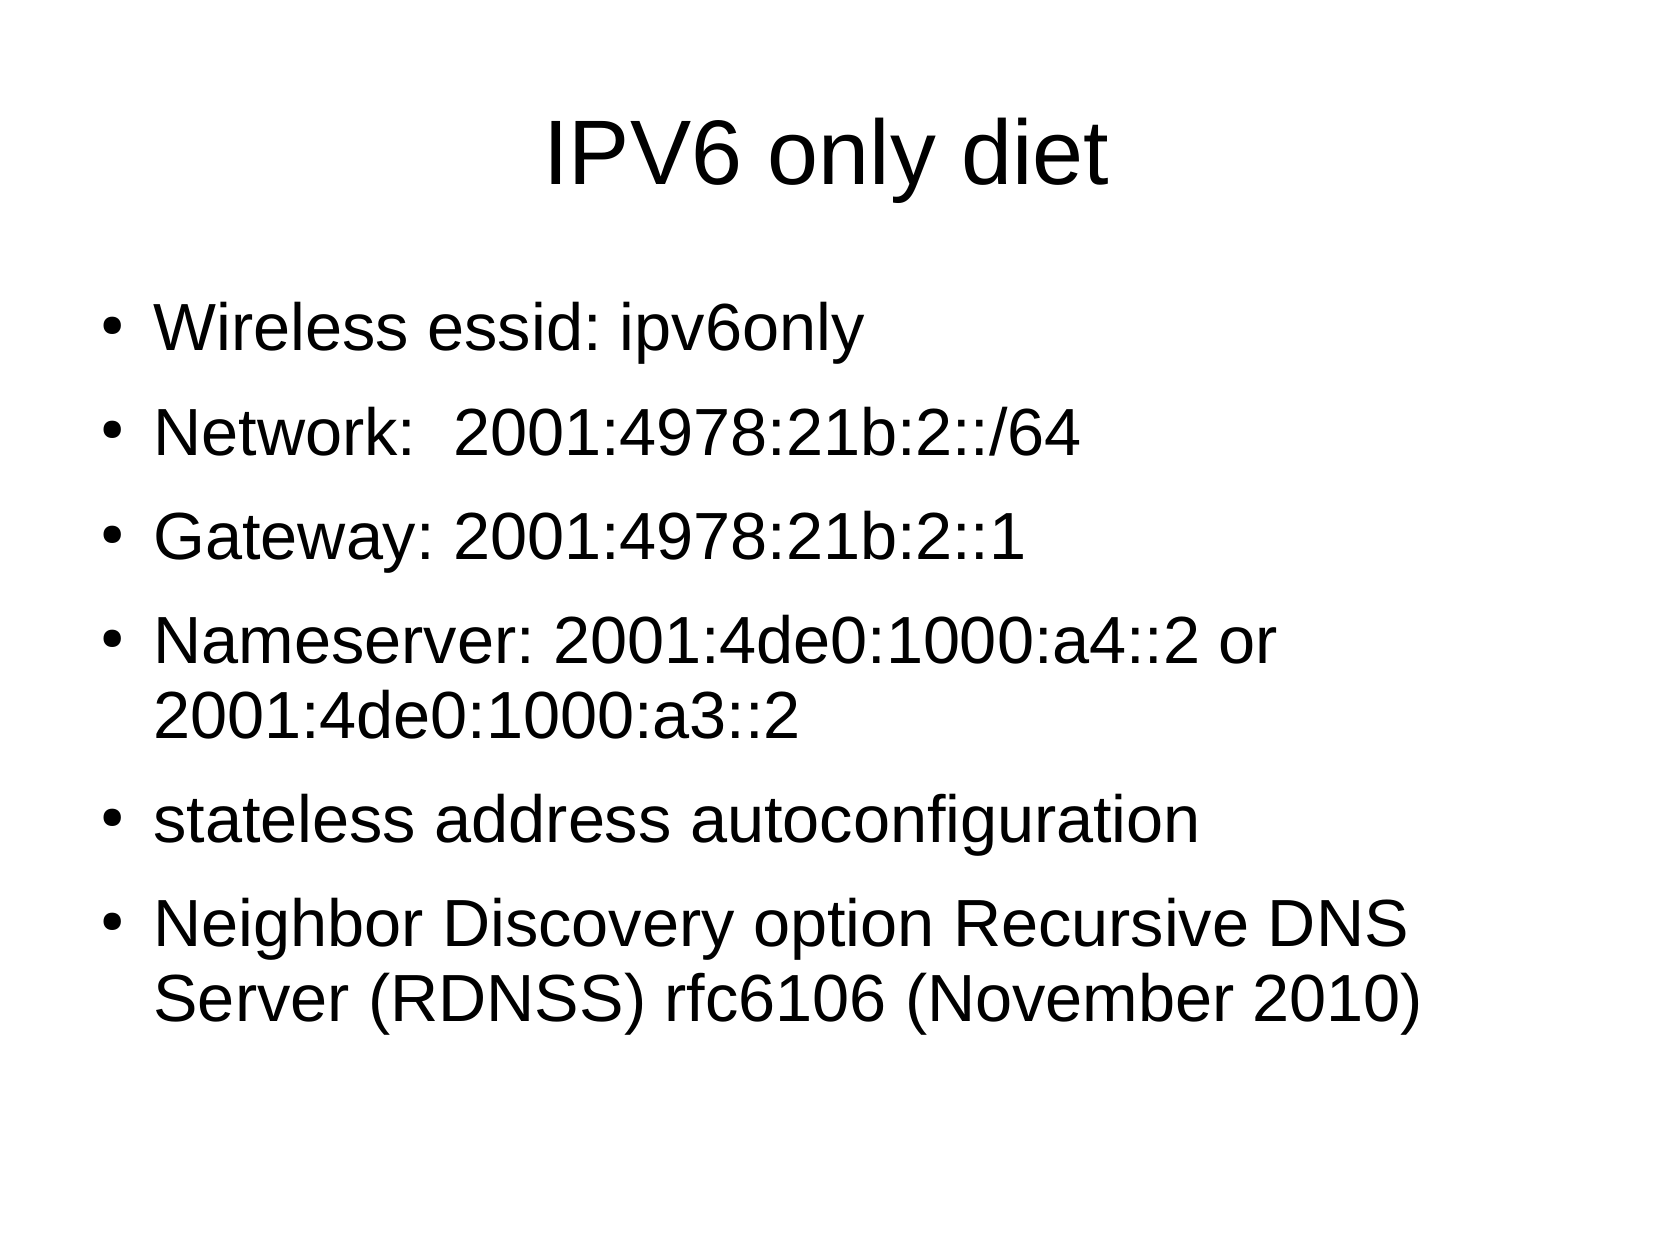

# IPV6 only diet
Wireless essid: ipv6only
Network: 2001:4978:21b:2::/64
Gateway: 2001:4978:21b:2::1
Nameserver: 2001:4de0:1000:a4::2 or 2001:4de0:1000:a3::2
stateless address autoconfiguration
Neighbor Discovery option Recursive DNS Server (RDNSS) rfc6106 (November 2010)